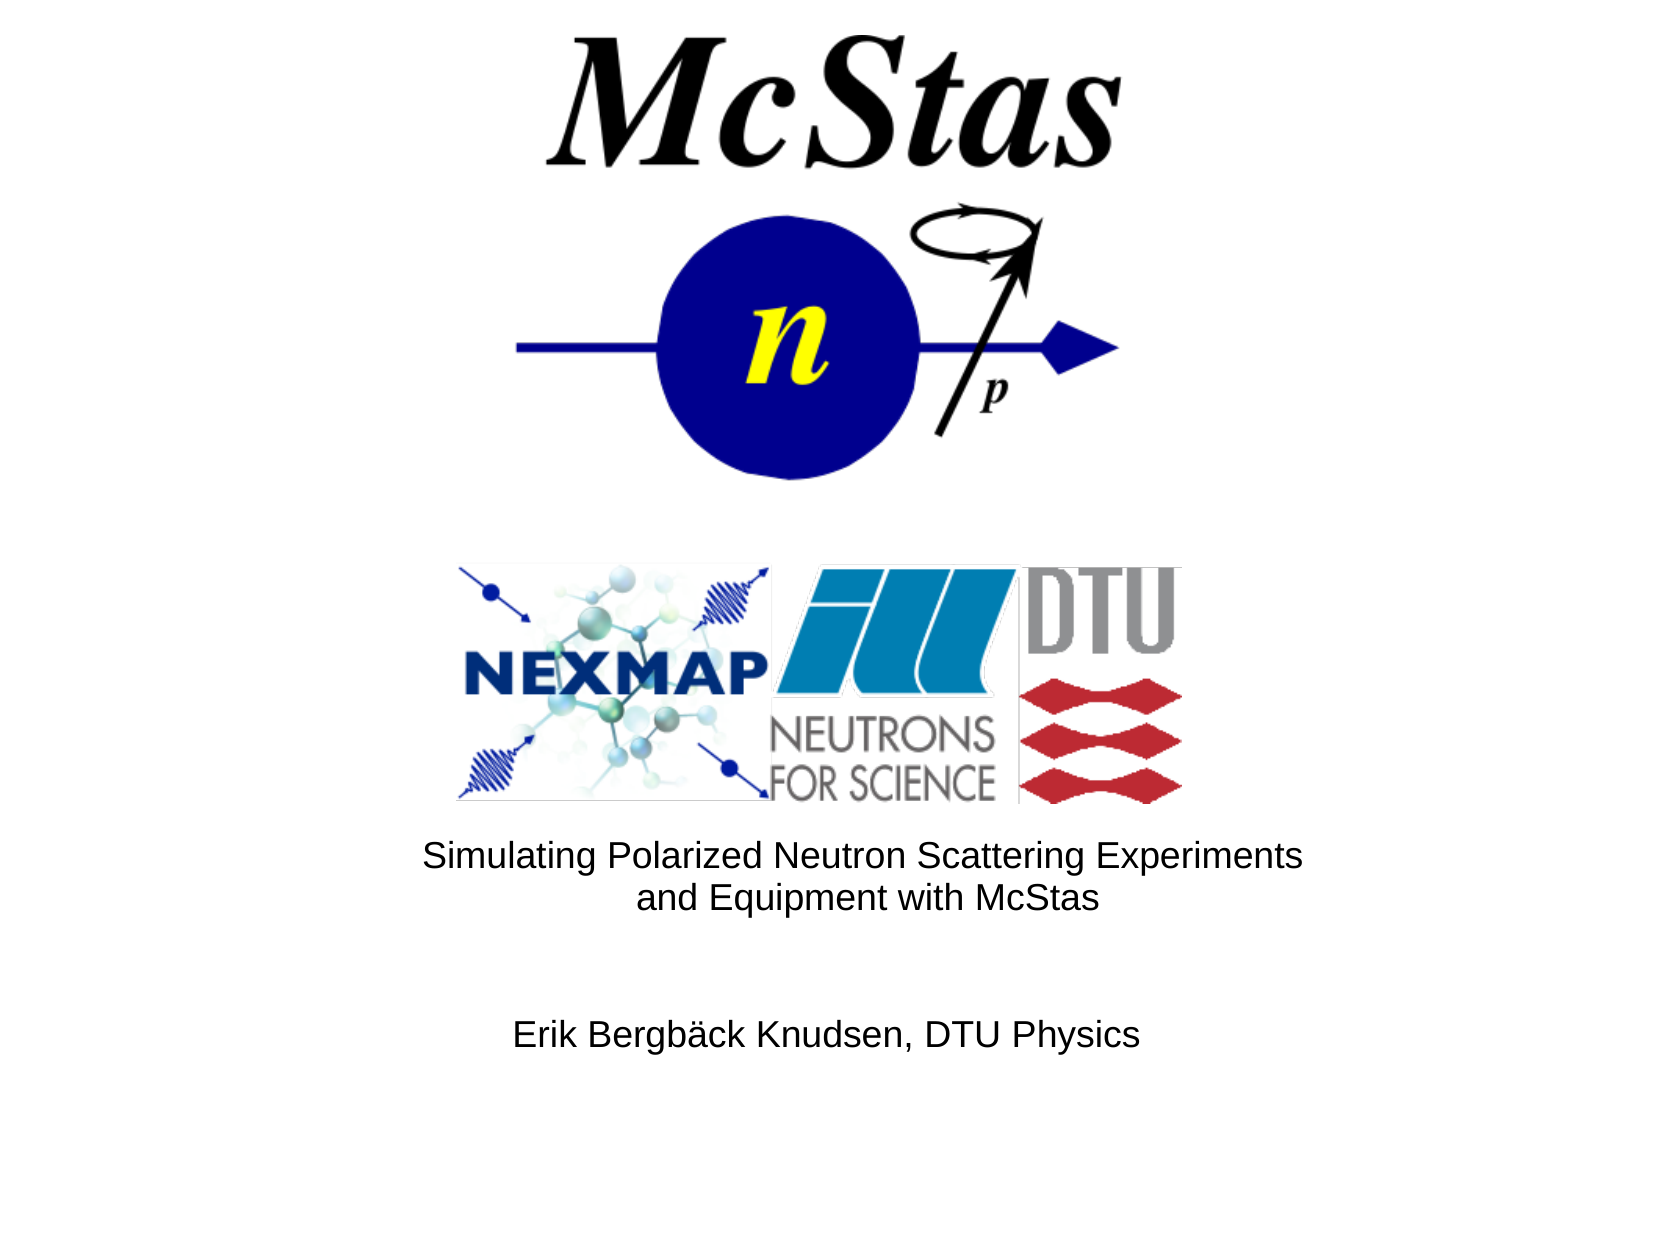

Simulating Polarized Neutron Scattering Experiments
and Equipment with McStas
Erik Bergbäck Knudsen, DTU Physics